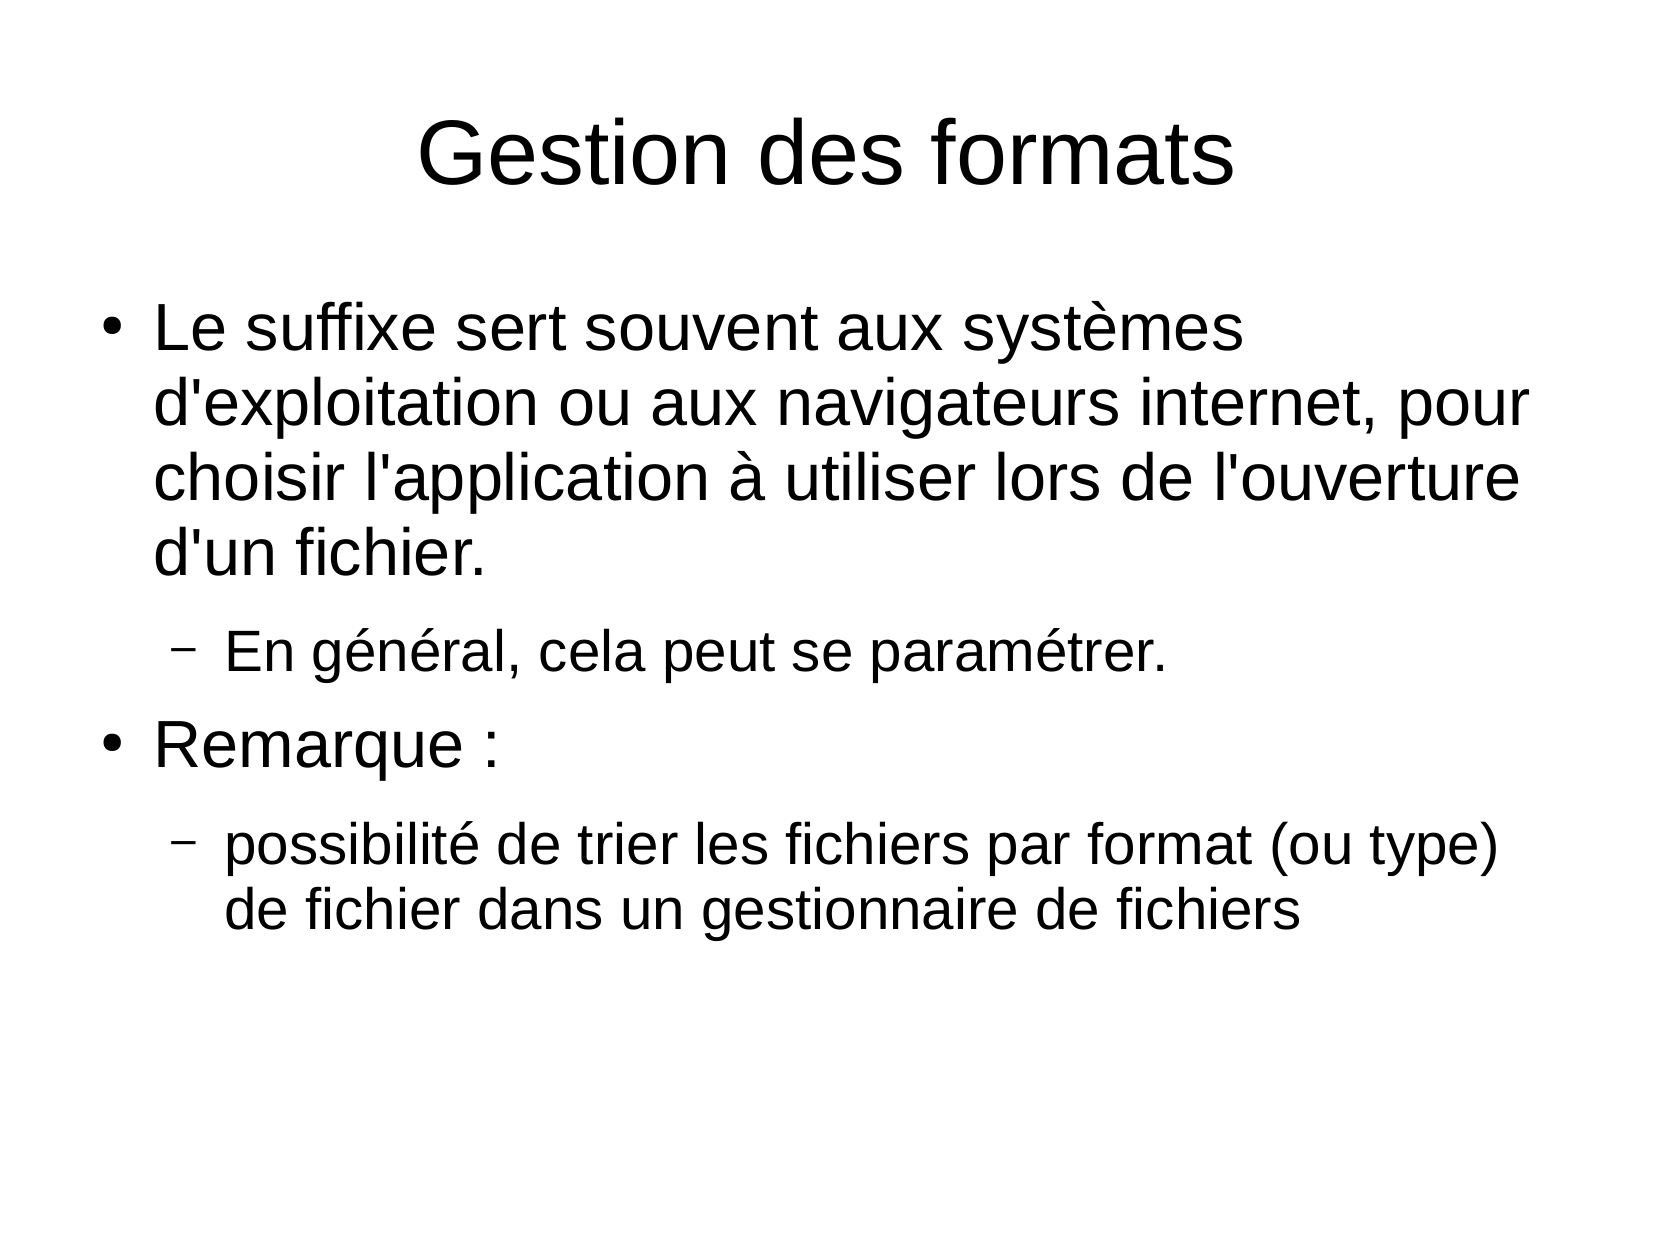

# Gestion des formats
Le suffixe sert souvent aux systèmes d'exploitation ou aux navigateurs internet, pour choisir l'application à utiliser lors de l'ouverture d'un fichier.
En général, cela peut se paramétrer.
Remarque :
possibilité de trier les fichiers par format (ou type) de fichier dans un gestionnaire de fichiers